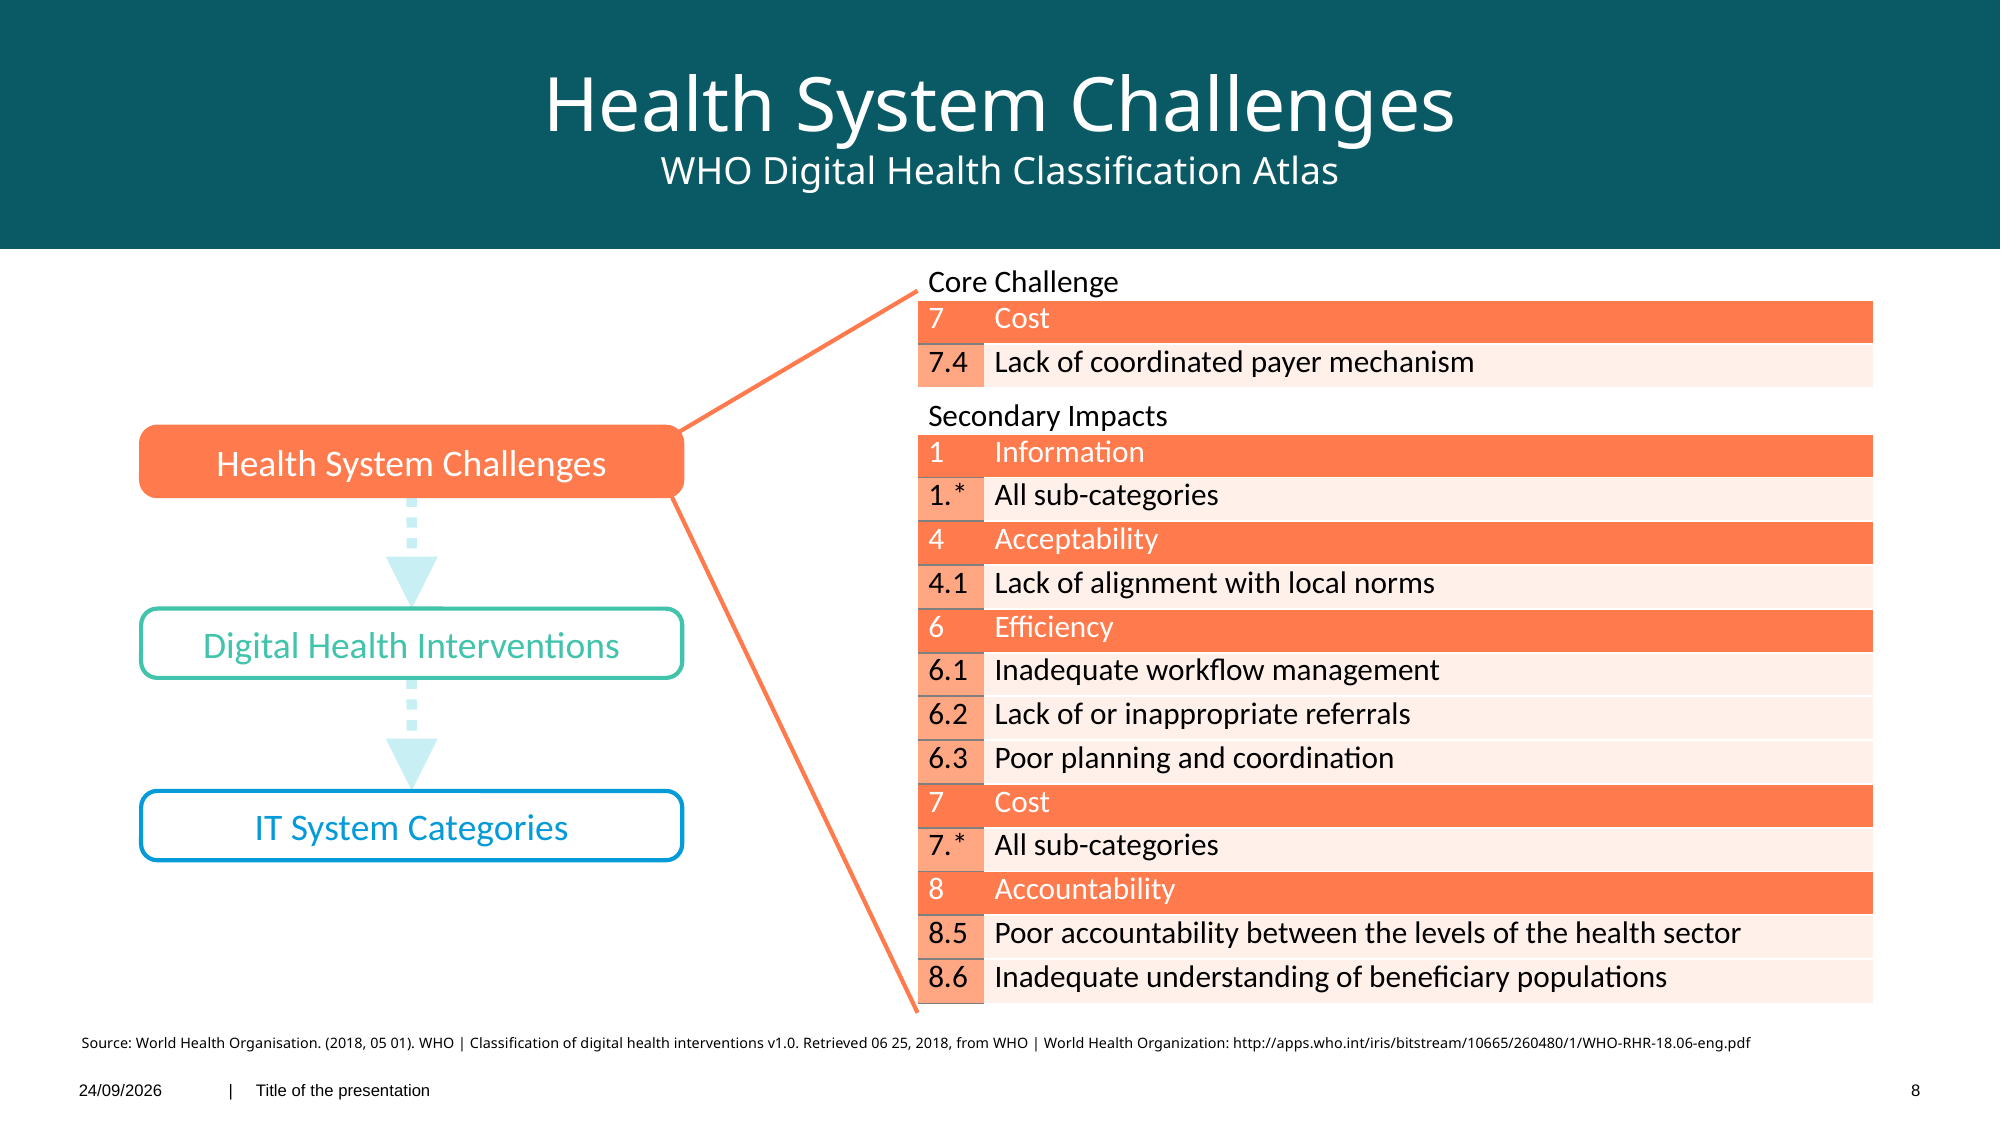

Health System Challenges
WHO Digital Health Classification Atlas
| Core Challenge | |
| --- | --- |
| 7 | Cost |
| 7.4 | Lack of coordinated payer mechanism |
| Secondary Impacts | |
| 1 | Information |
| 1.\* | All sub-categories |
| 4 | Acceptability |
| 4.1 | Lack of alignment with local norms |
| 6 | Efficiency |
| 6.1 | Inadequate workflow management |
| 6.2 | Lack of or inappropriate referrals |
| 6.3 | Poor planning and coordination |
| 7 | Cost |
| 7.\* | All sub-categories |
| 8 | Accountability |
| 8.5 | Poor accountability between the levels of the health sector |
| 8.6 | Inadequate understanding of beneficiary populations |
Health System Challenges
Digital Health Interventions
IT System Categories
# Source: World Health Organisation. (2018, 05 01). WHO | Classification of digital health interventions v1.0. Retrieved 06 25, 2018, from WHO | World Health Organization: http://apps.who.int/iris/bitstream/10665/260480/1/WHO-RHR-18.06-eng.pdf
| Title of the presentation